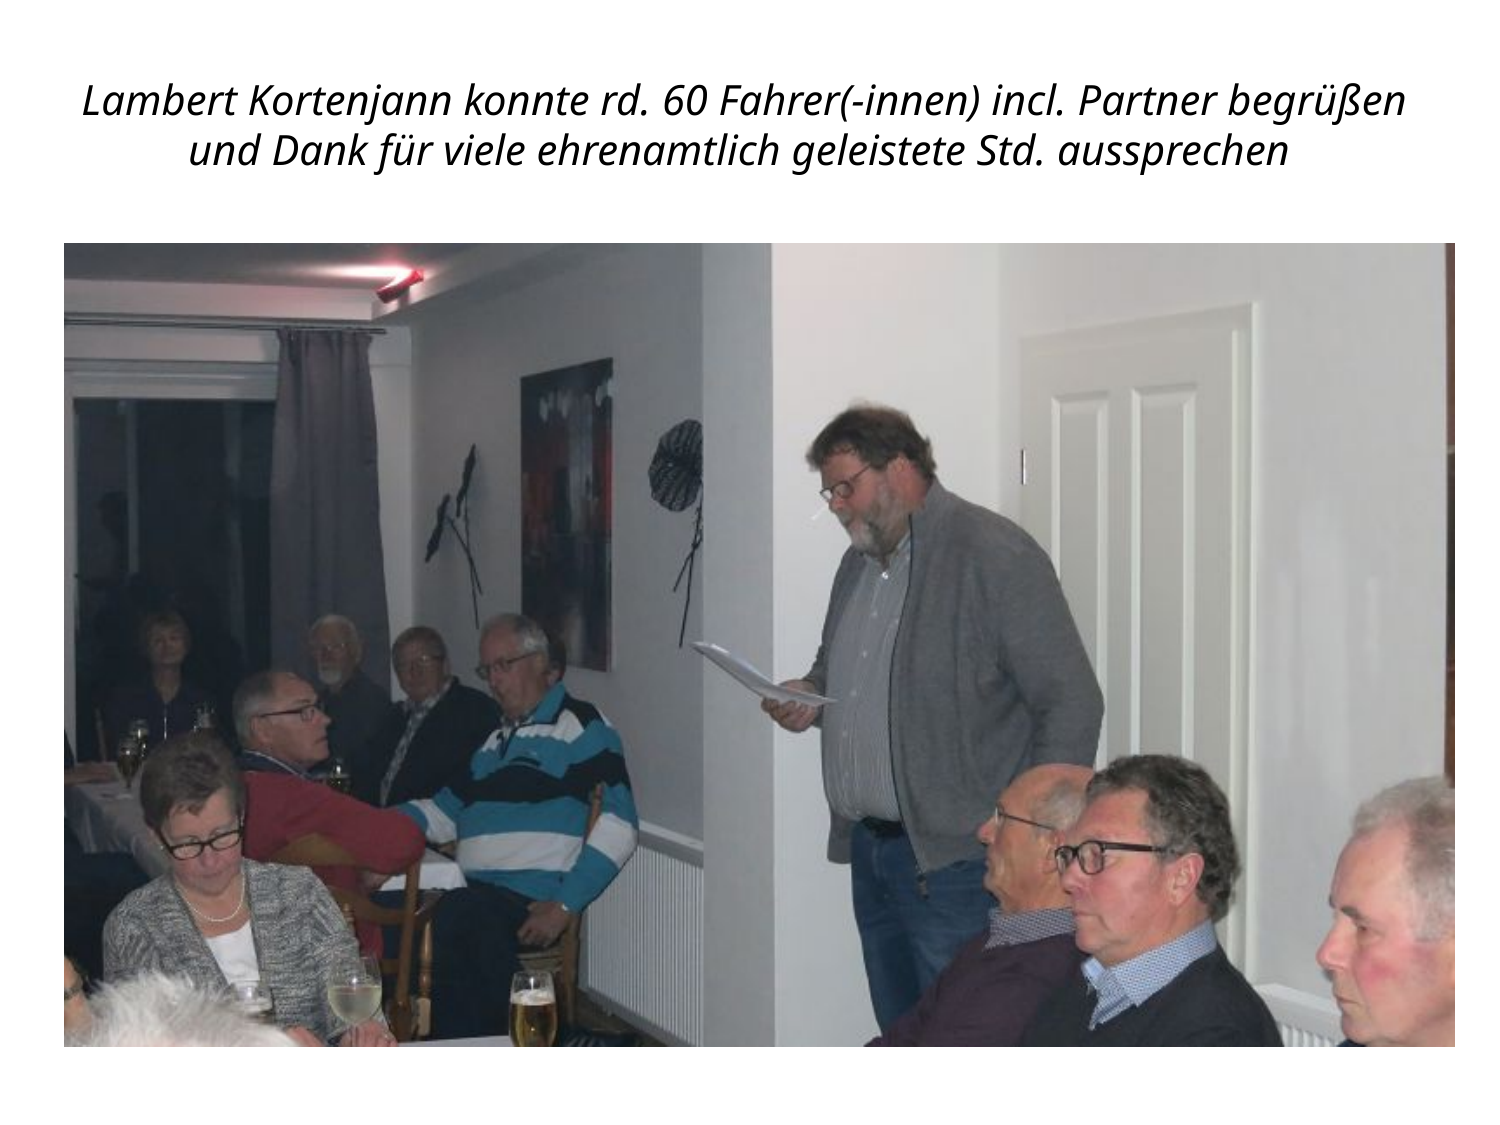

Lambert Kortenjann konnte rd. 60 Fahrer(-innen) incl. Partner begrüßen
und Dank für viele ehrenamtlich geleistete Std. aussprechen